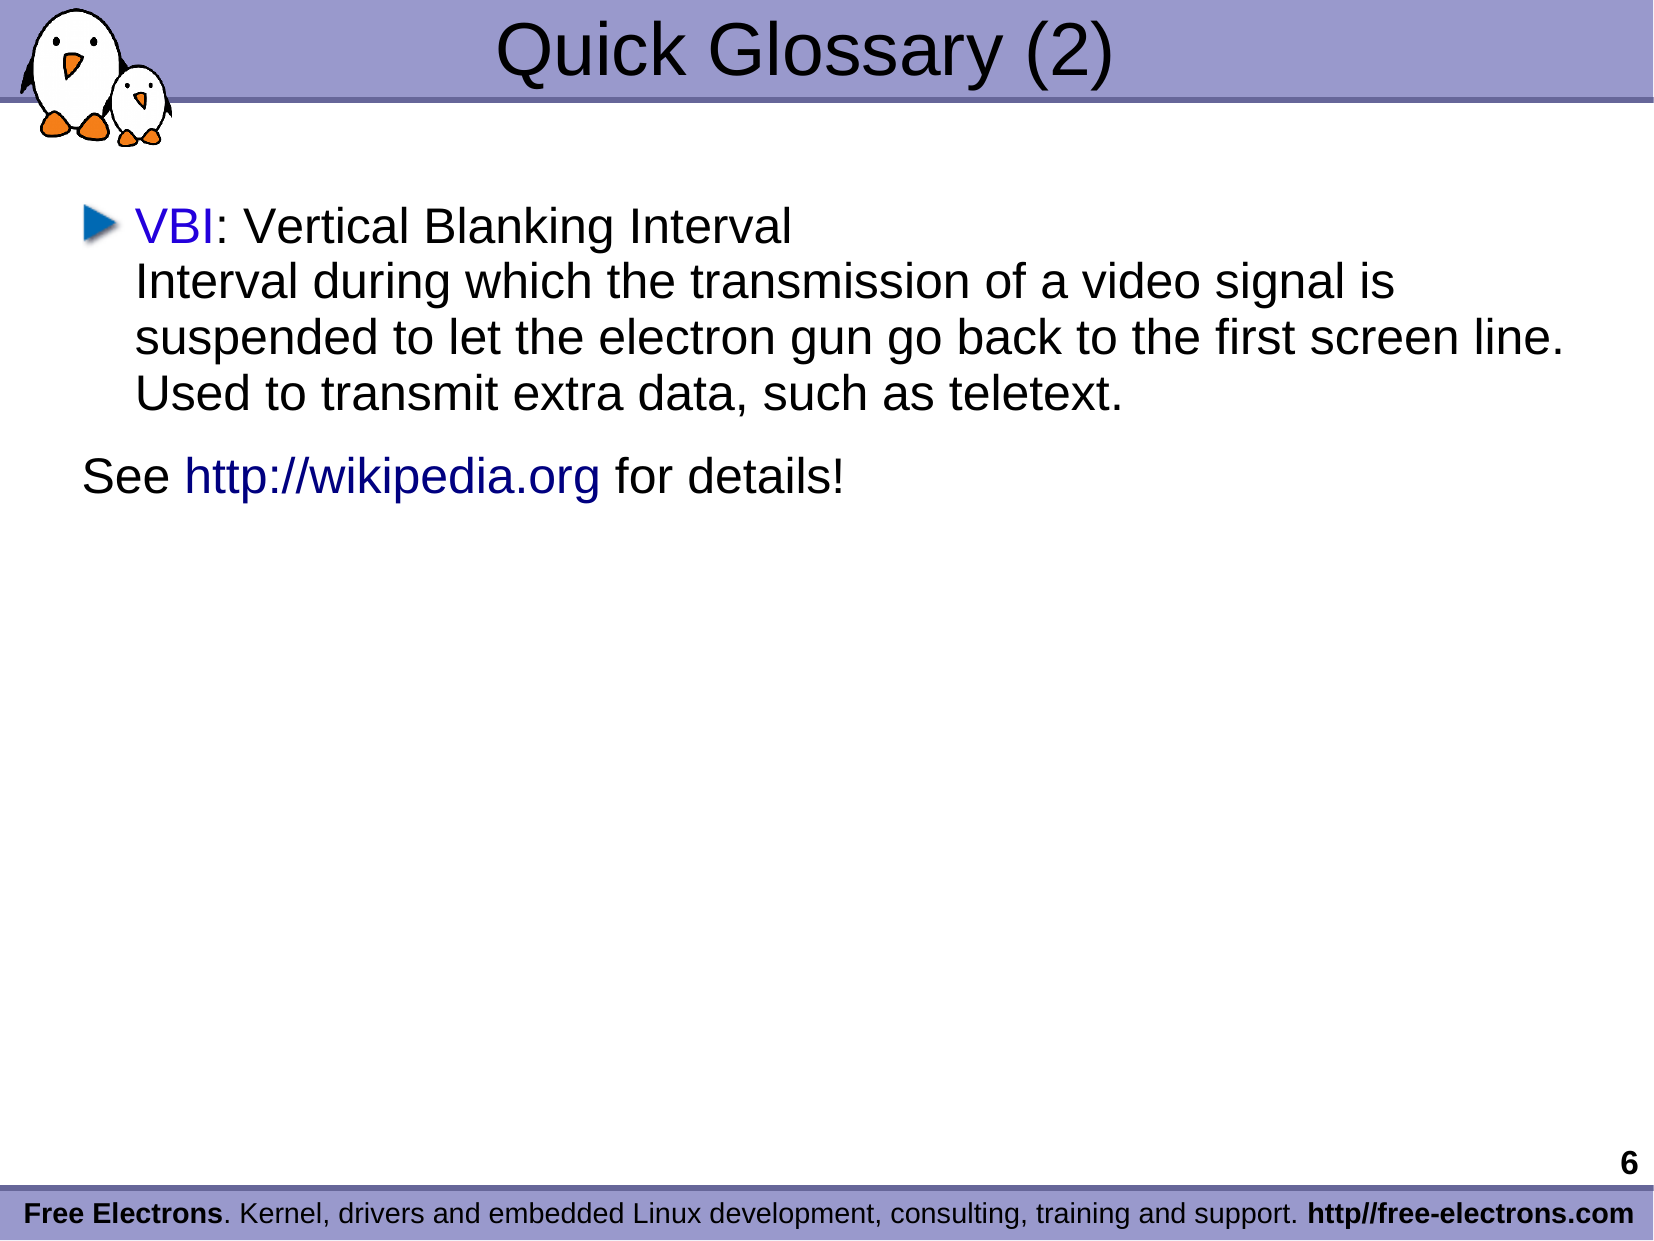

# Quick Glossary (2)
VBI: Vertical Blanking Interval
Interval during which the transmission of a video signal is suspended to let the electron gun go back to the first screen line.
Used to transmit extra data, such as teletext.
See http://wikipedia.org for details!